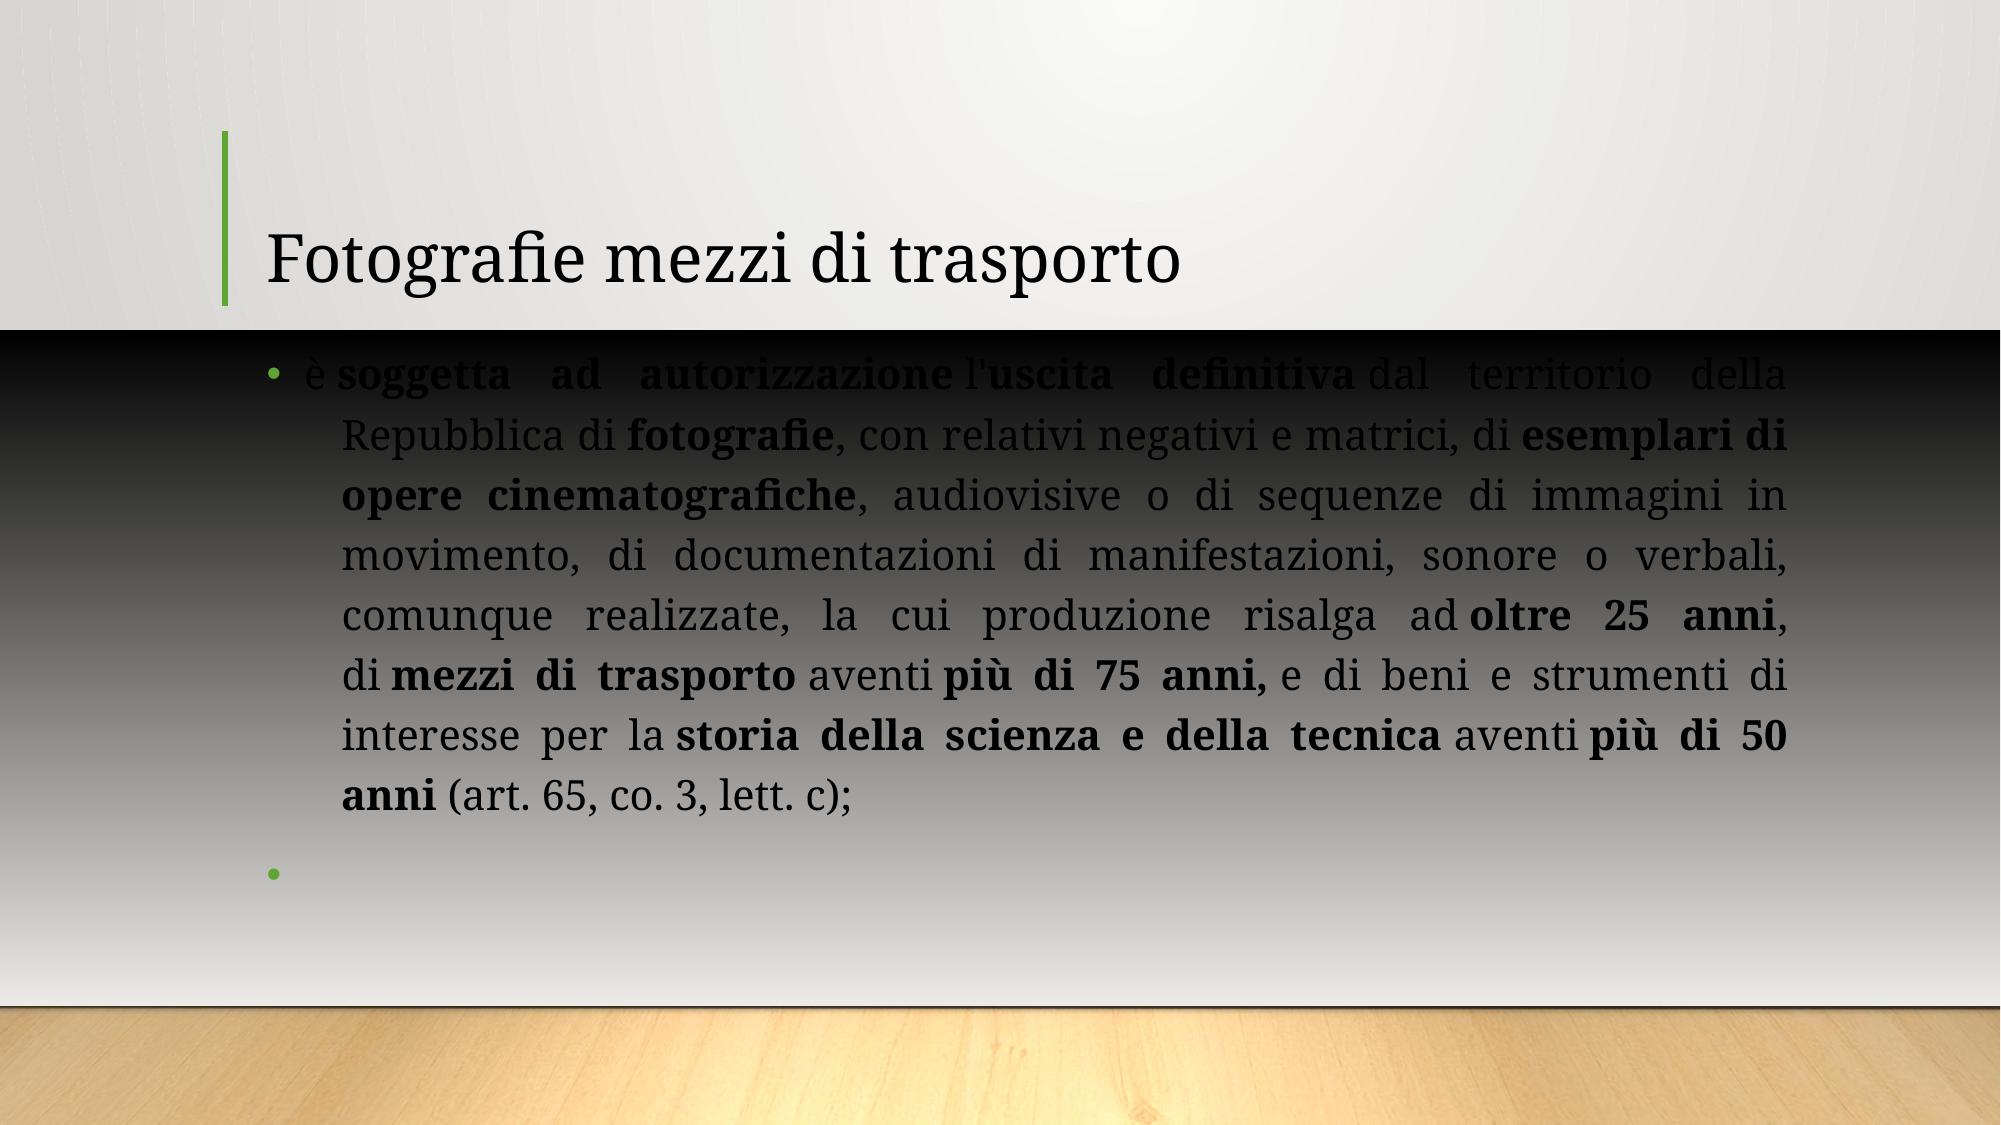

# Fotografie mezzi di trasporto
è soggetta ad autorizzazione l'uscita definitiva dal territorio della Repubblica di fotografie, con relativi negativi e matrici, di esemplari di opere cinematografiche, audiovisive o di sequenze di immagini in movimento, di documentazioni di manifestazioni, sonore o verbali, comunque realizzate, la cui produzione risalga ad oltre 25 anni, di mezzi di trasporto aventi più di 75 anni, e di beni e strumenti di interesse per la storia della scienza e della tecnica aventi più di 50 anni (art. 65, co. 3, lett. c);